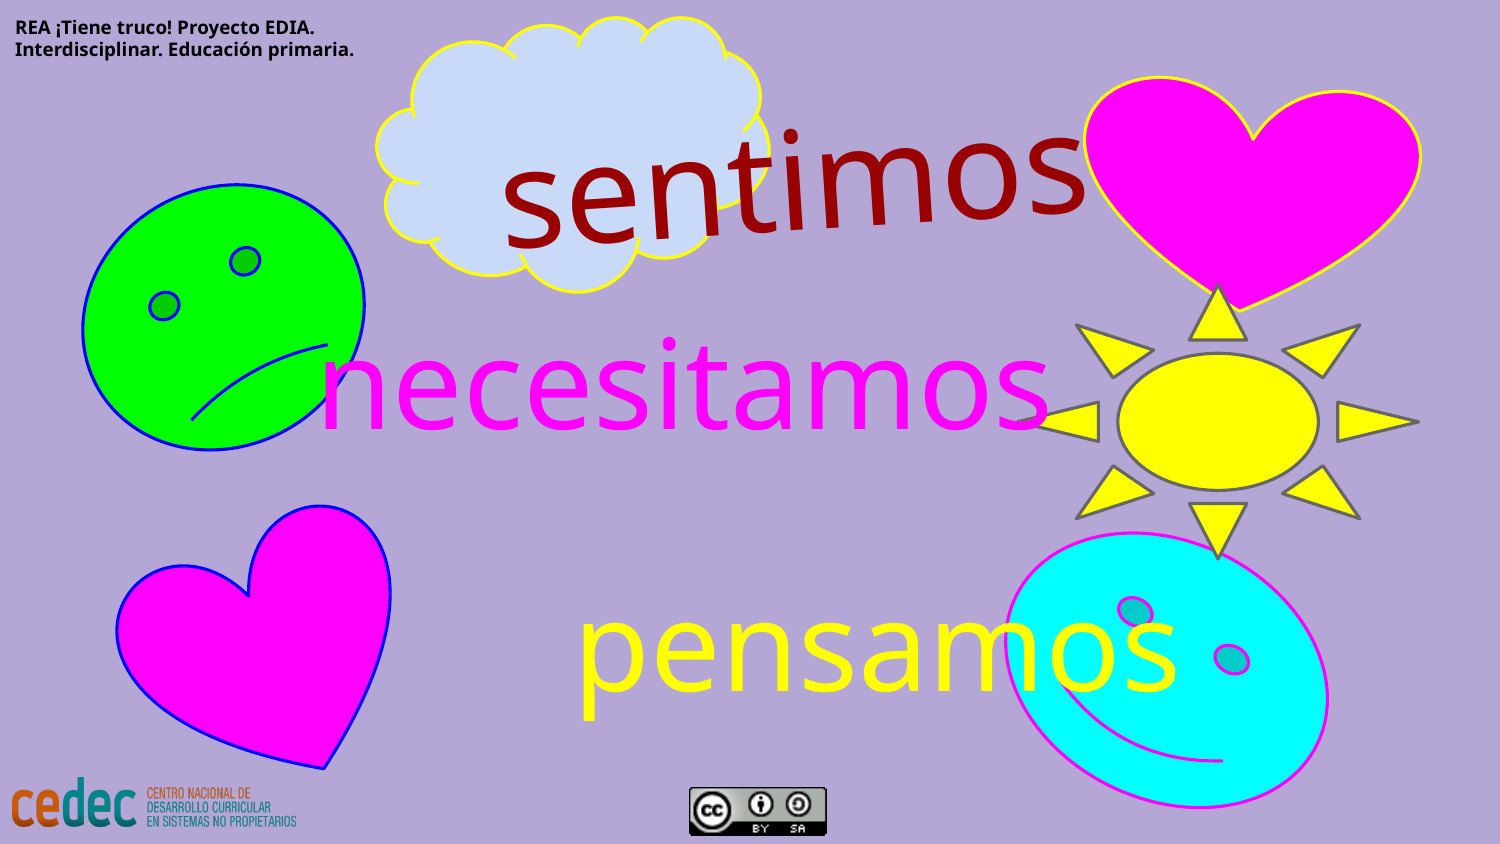

REA ¡Tiene truco! Proyecto EDIA.
Interdisciplinar. Educación primaria.
sentimos
necesitamos
pensamos